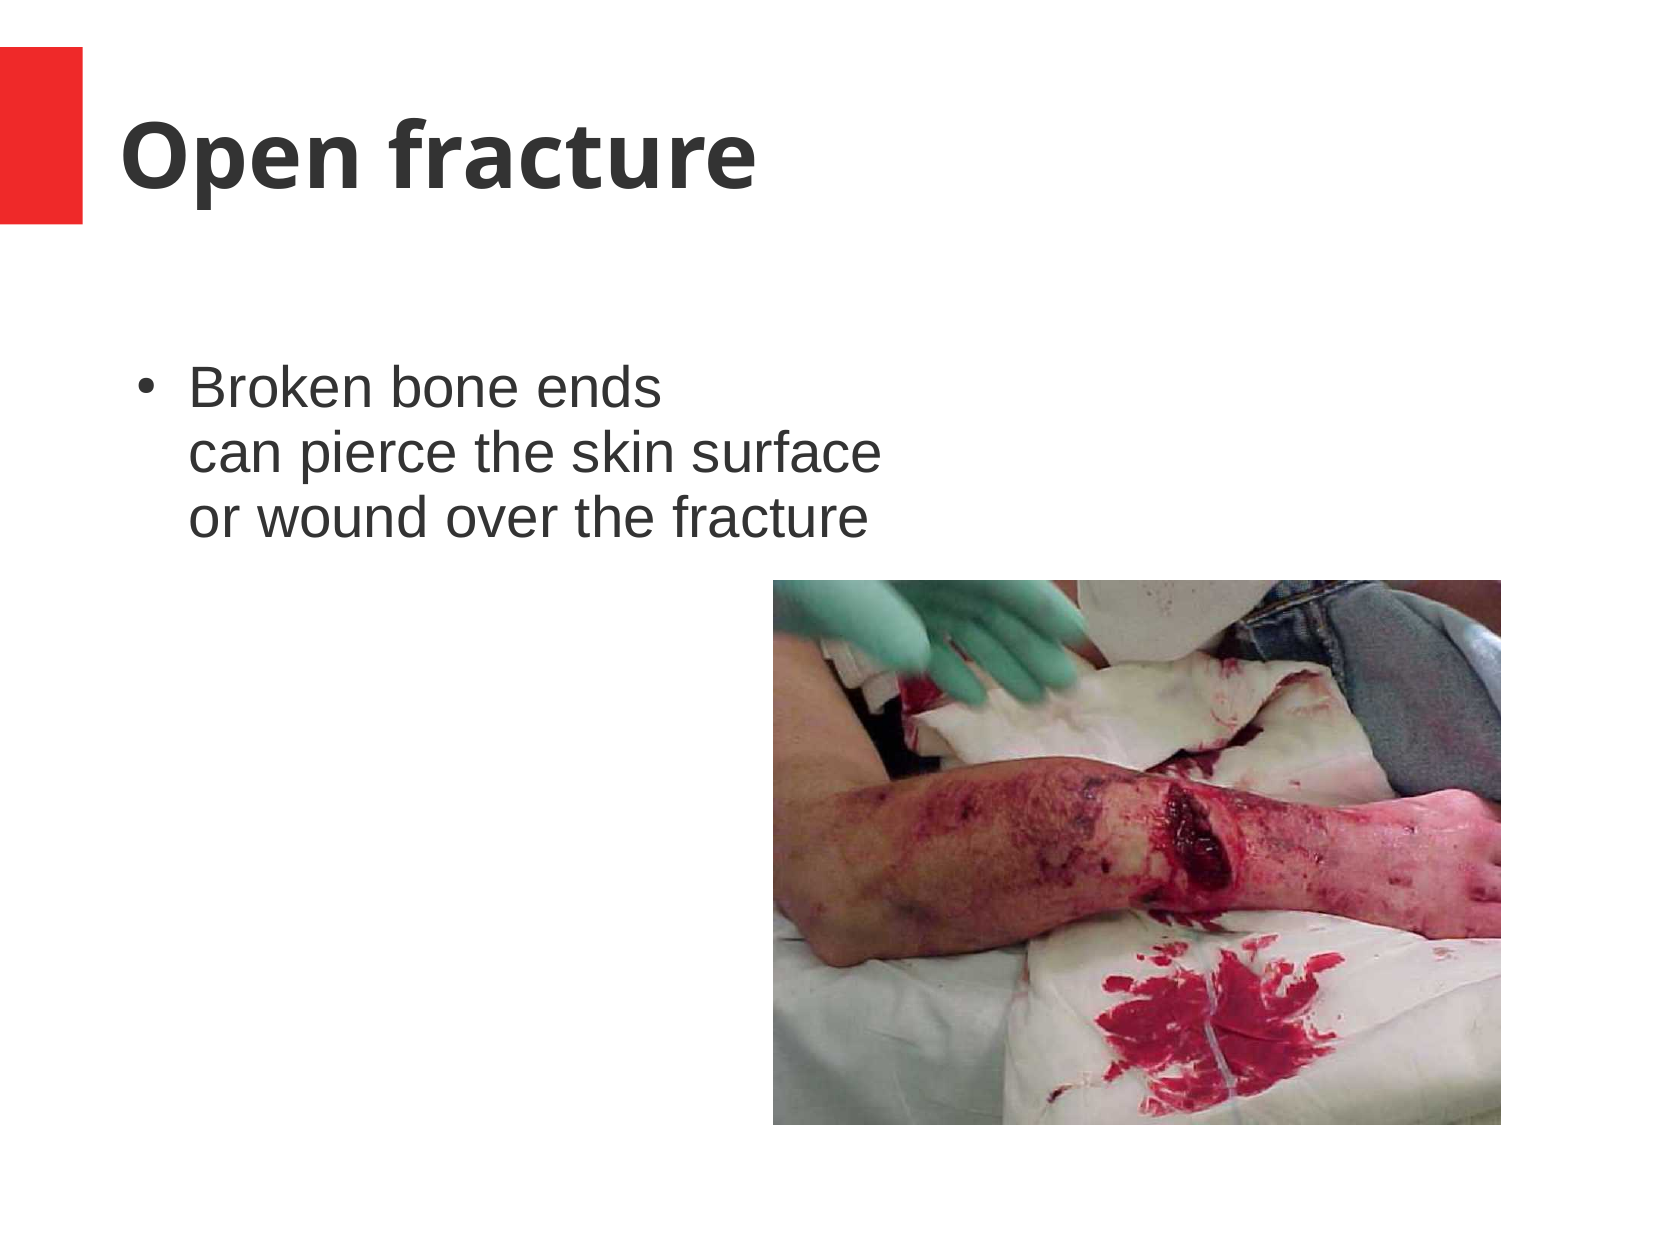

# Open fracture
Broken bone ends
can pierce the skin surface
or wound over the fracture